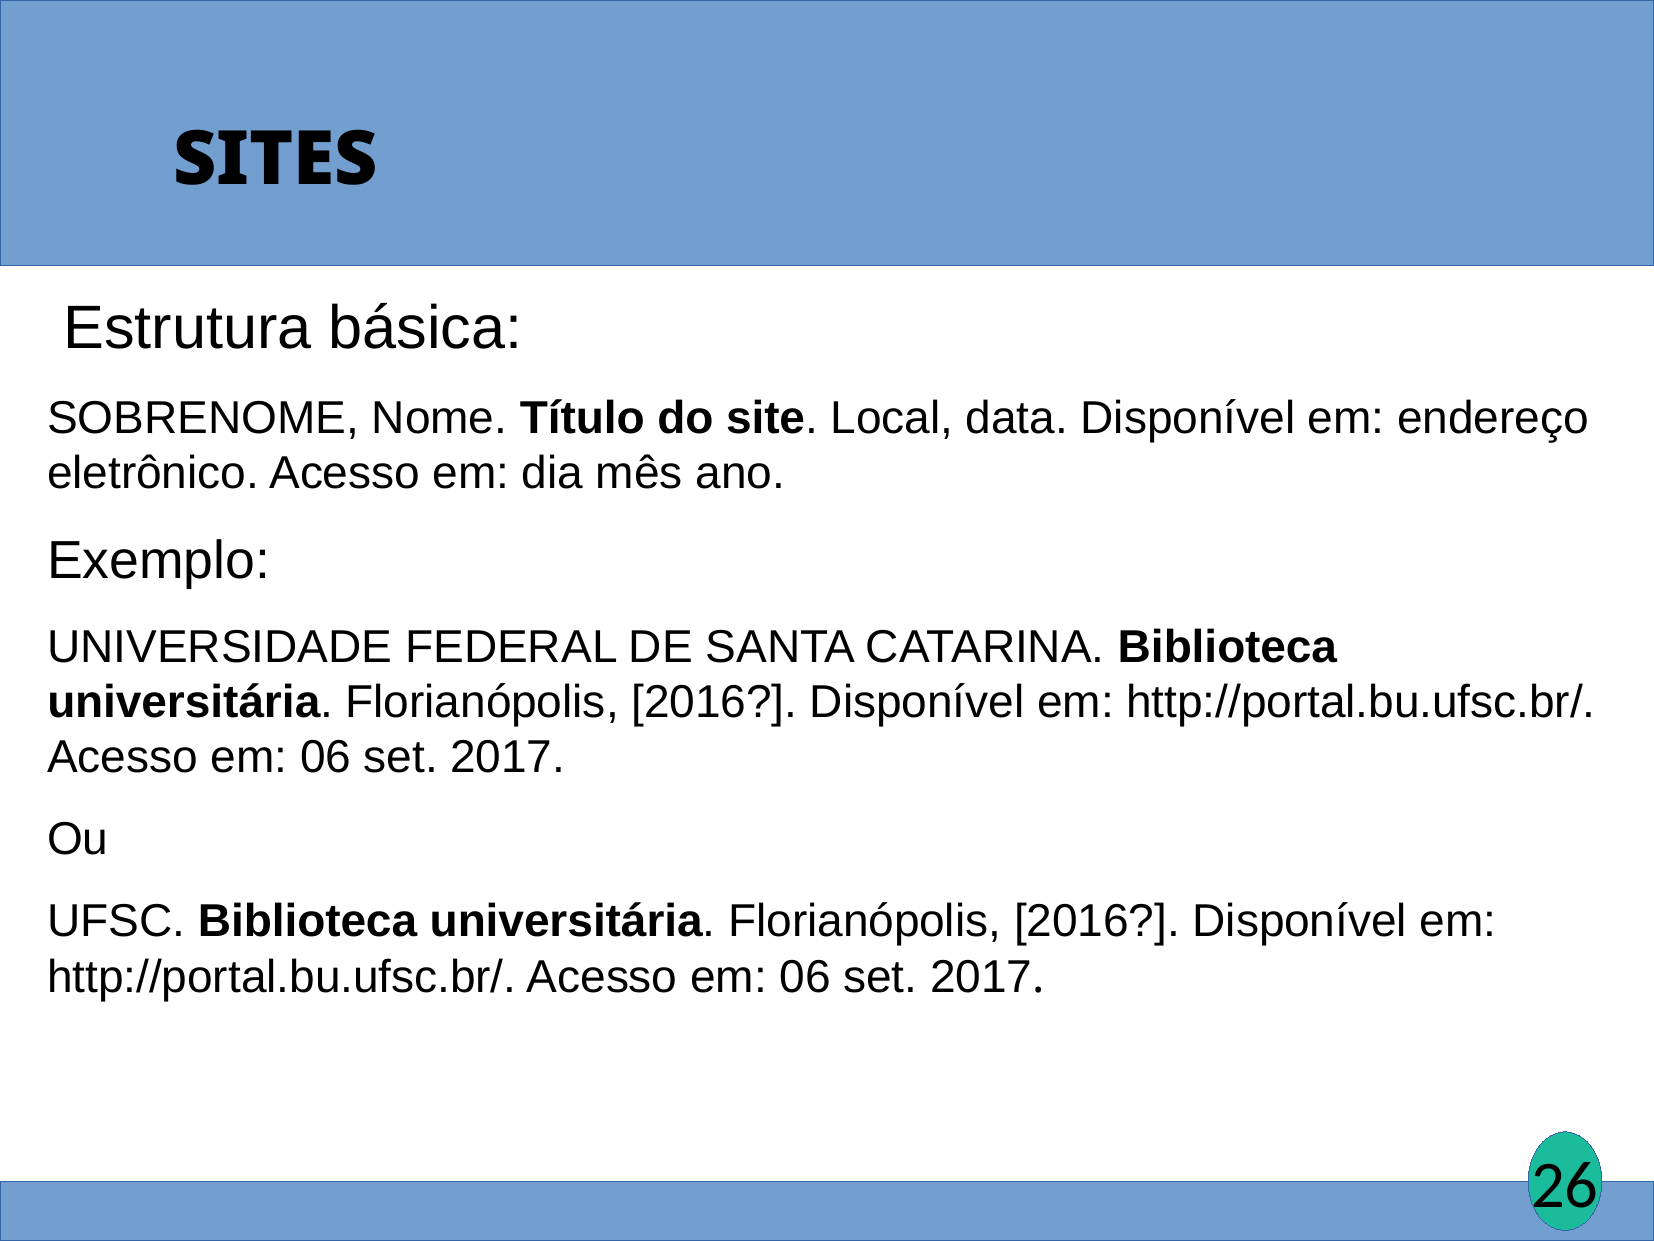

# SITES
Estrutura básica:
SOBRENOME, Nome. Título do site. Local, data. Disponível em: endereço eletrônico. Acesso em: dia mês ano.
Exemplo:
UNIVERSIDADE FEDERAL DE SANTA CATARINA. Biblioteca universitária. Florianópolis, [2016?]. Disponível em: http://portal.bu.ufsc.br/. Acesso em: 06 set. 2017.
Ou
UFSC. Biblioteca universitária. Florianópolis, [2016?]. Disponível em: http://portal.bu.ufsc.br/. Acesso em: 06 set. 2017.